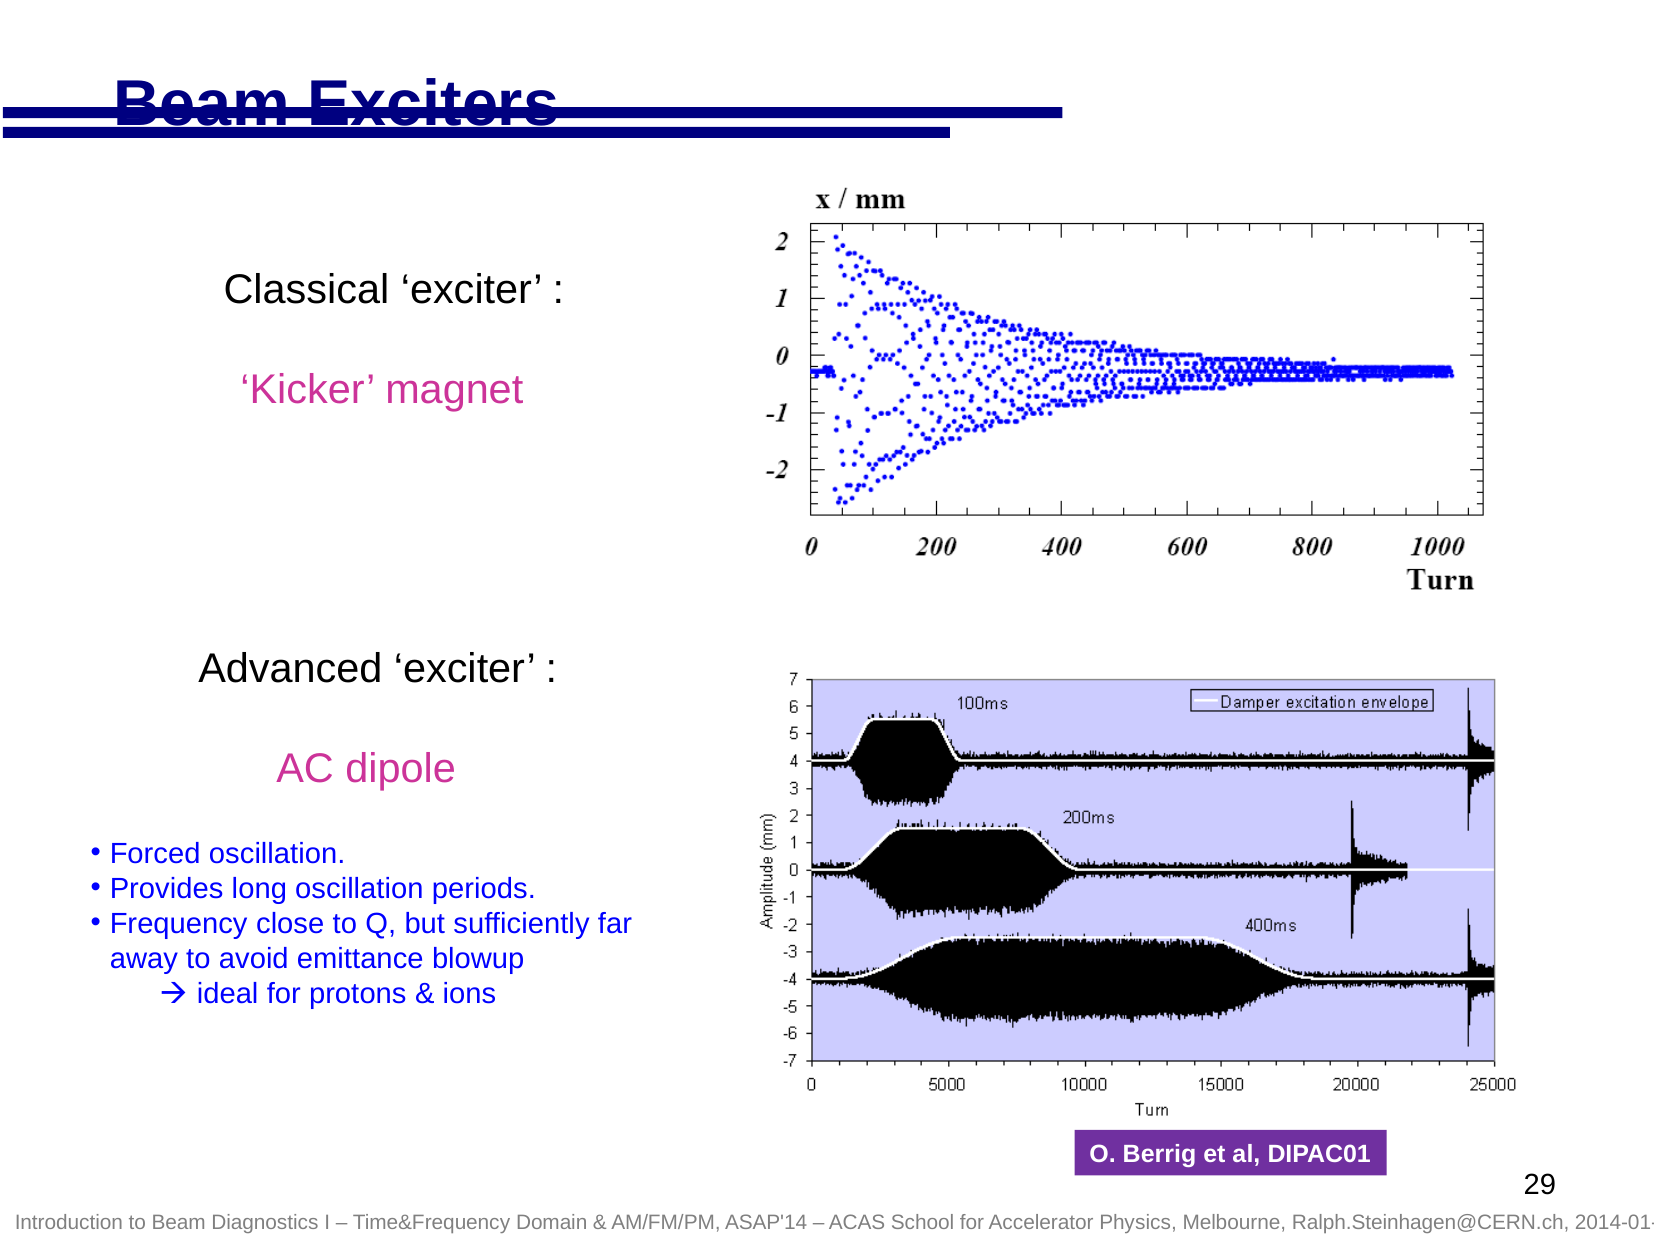

# Beam Exciters
Classical ‘exciter’ :
‘Kicker’ magnet
Advanced ‘exciter’ :
AC dipole
Forced oscillation.
Provides long oscillation periods.
Frequency close to Q, but sufficiently far away to avoid emittance blowup
	  ideal for protons & ions
O. Berrig et al, DIPAC01